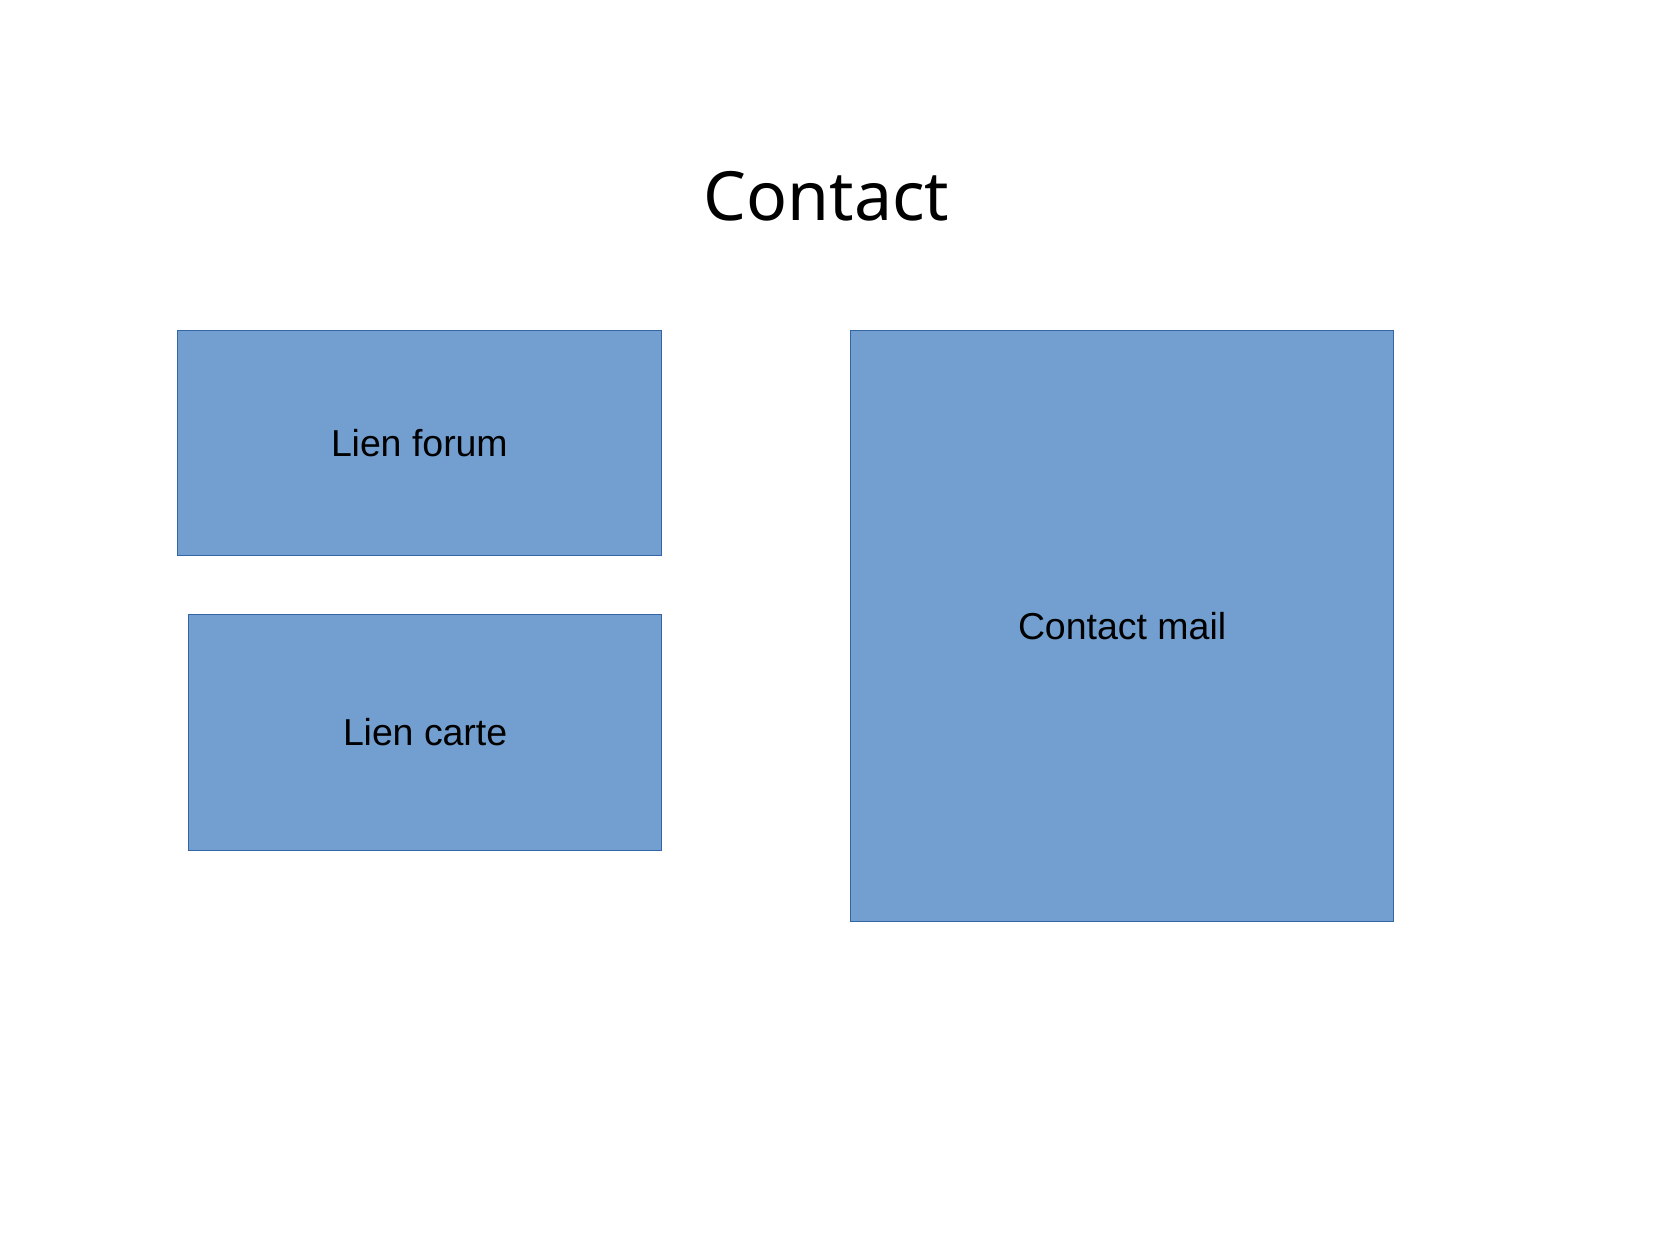

# Contact
Lien forum
Contact mail
Lien carte